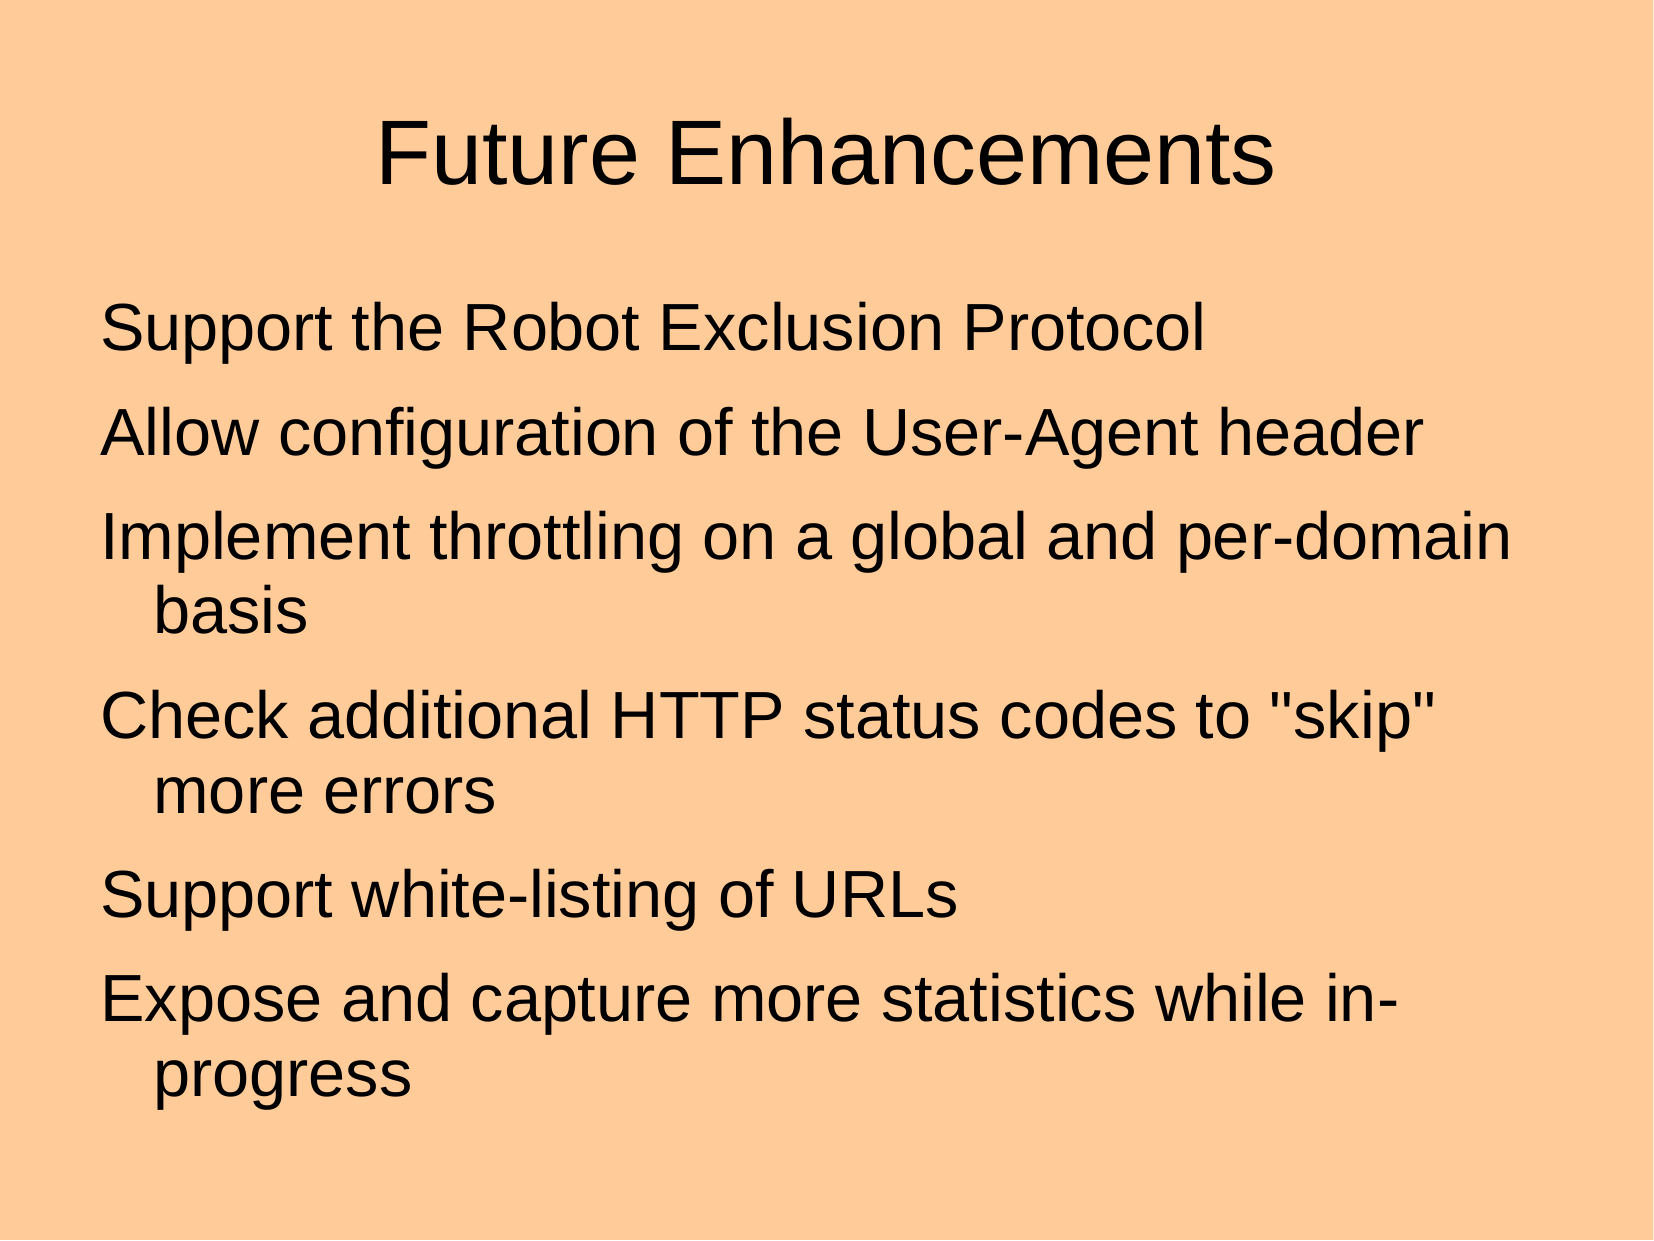

# Future Enhancements
Support the Robot Exclusion Protocol
Allow configuration of the User-Agent header
Implement throttling on a global and per-domain basis
Check additional HTTP status codes to "skip" more errors
Support white-listing of URLs
Expose and capture more statistics while in-progress